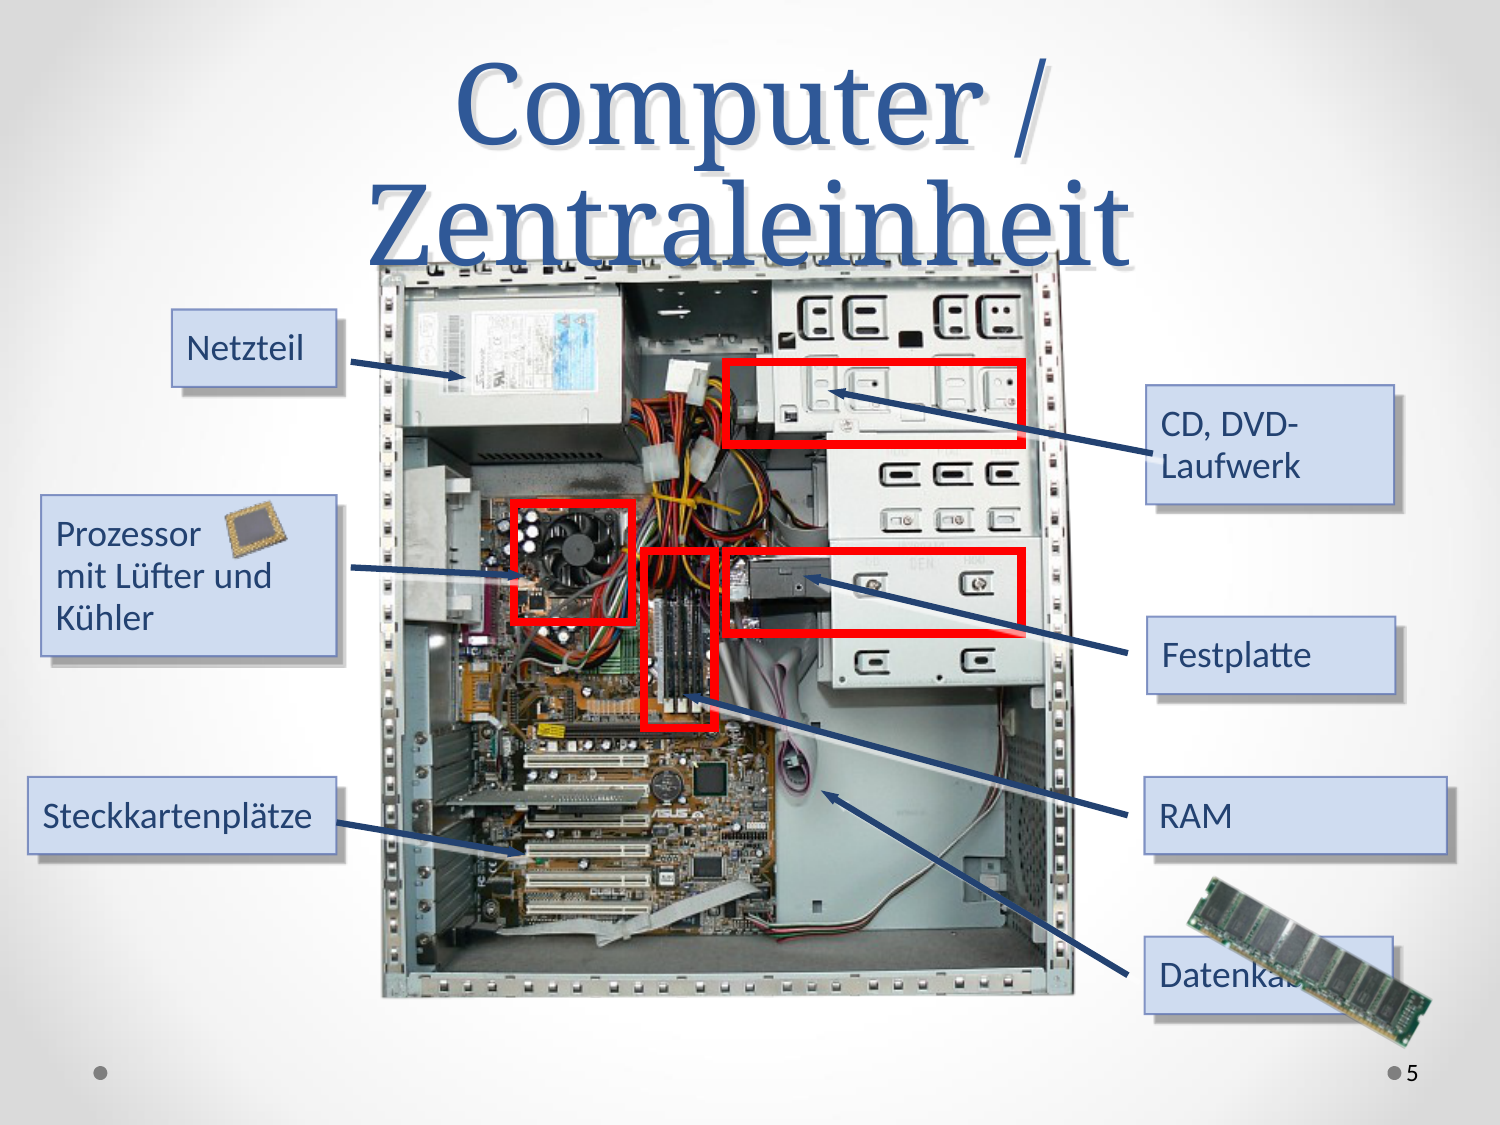

# Computer / Zentraleinheit
Netzteil
CD, DVD-Laufwerk
Prozessor
mit Lüfter und Kühler
Festplatte
Steckkartenplätze
RAM
Datenkabel